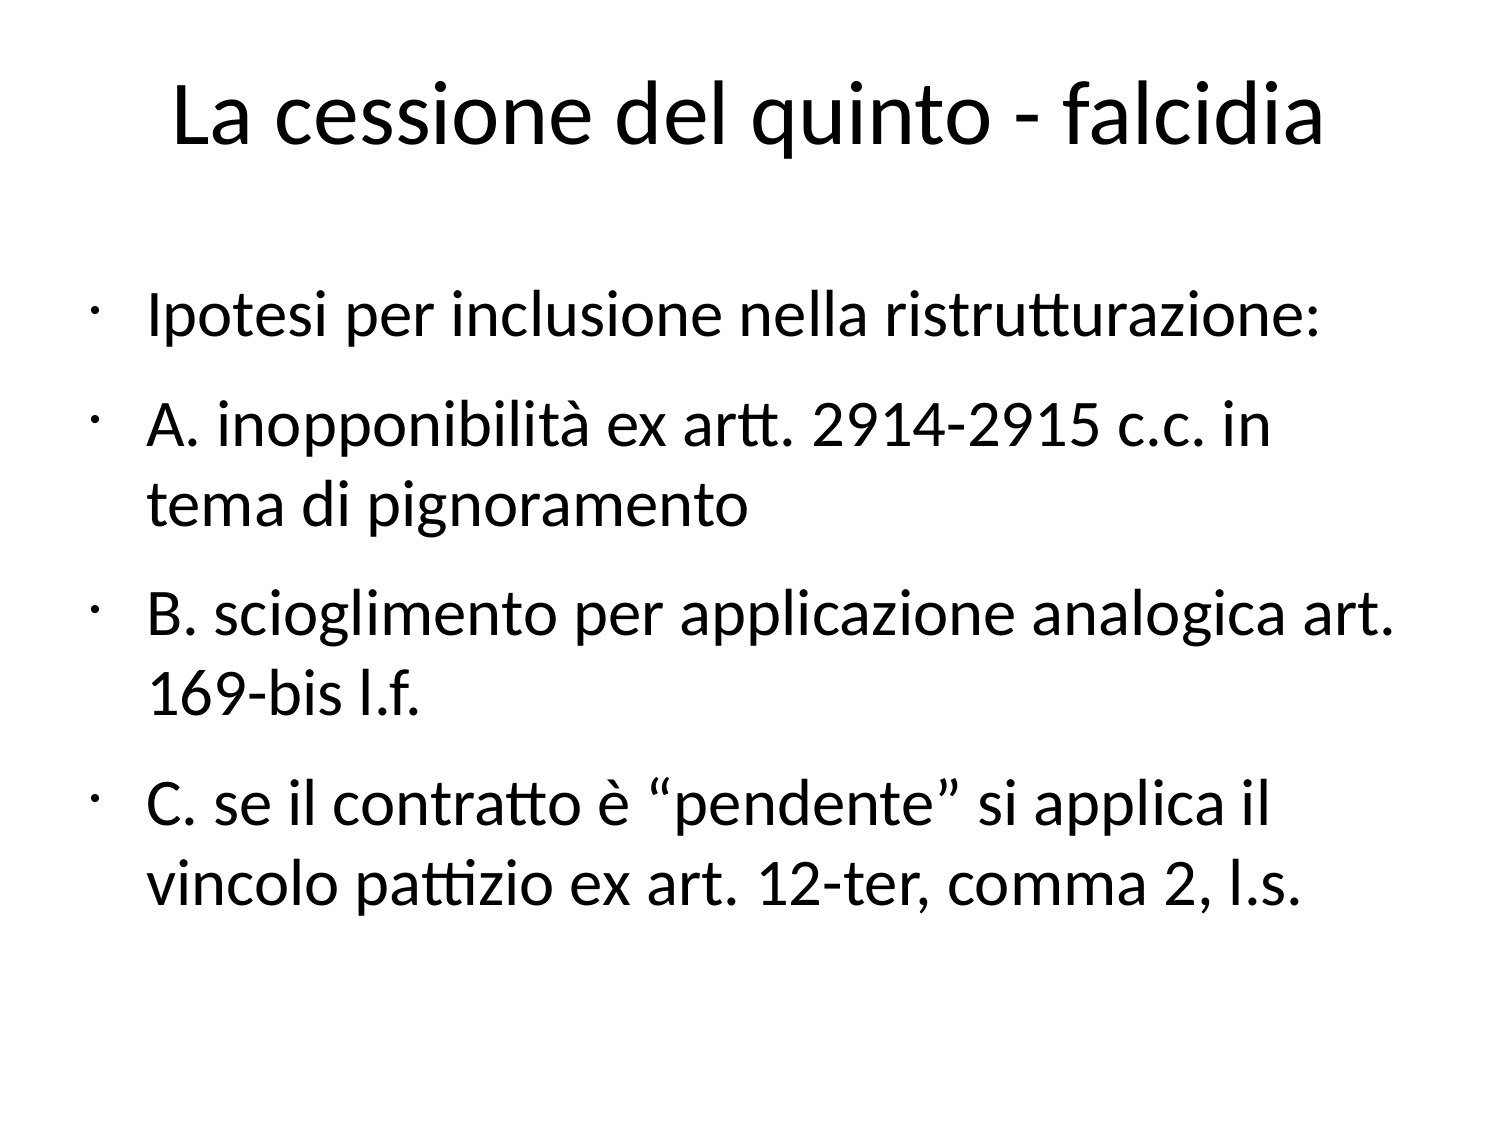

# La cessione del quinto - falcidia
Ipotesi per inclusione nella ristrutturazione:
A. inopponibilità ex artt. 2914-2915 c.c. in tema di pignoramento
B. scioglimento per applicazione analogica art. 169-bis l.f.
C. se il contratto è “pendente” si applica il vincolo pattizio ex art. 12-ter, comma 2, l.s.